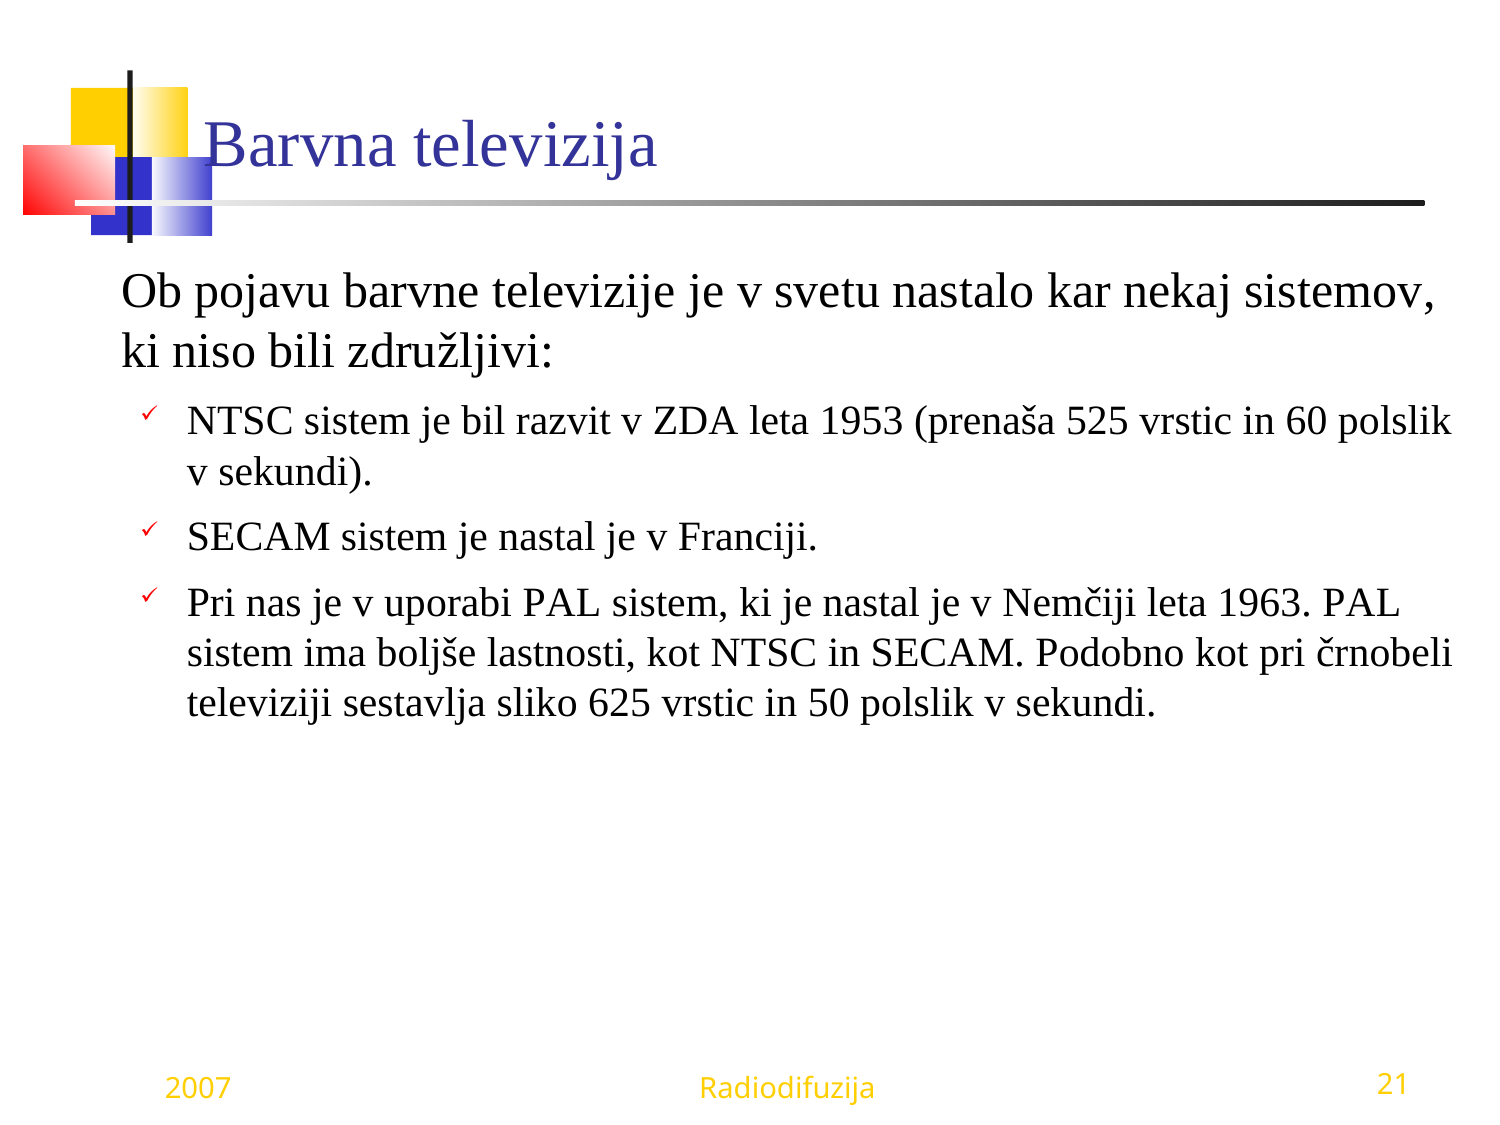

# Barvna televizija
	Ob pojavu barvne televizije je v svetu nastalo kar nekaj sistemov, ki niso bili združljivi:
NTSC sistem je bil razvit v ZDA leta 1953 (prenaša 525 vrstic in 60 polslik v sekundi).
SECAM sistem je nastal je v Franciji.
Pri nas je v uporabi PAL sistem, ki je nastal je v Nemčiji leta 1963. PAL sistem ima boljše lastnosti, kot NTSC in SECAM. Podobno kot pri črnobeli televiziji sestavlja sliko 625 vrstic in 50 polslik v sekundi.
2007
Radiodifuzija